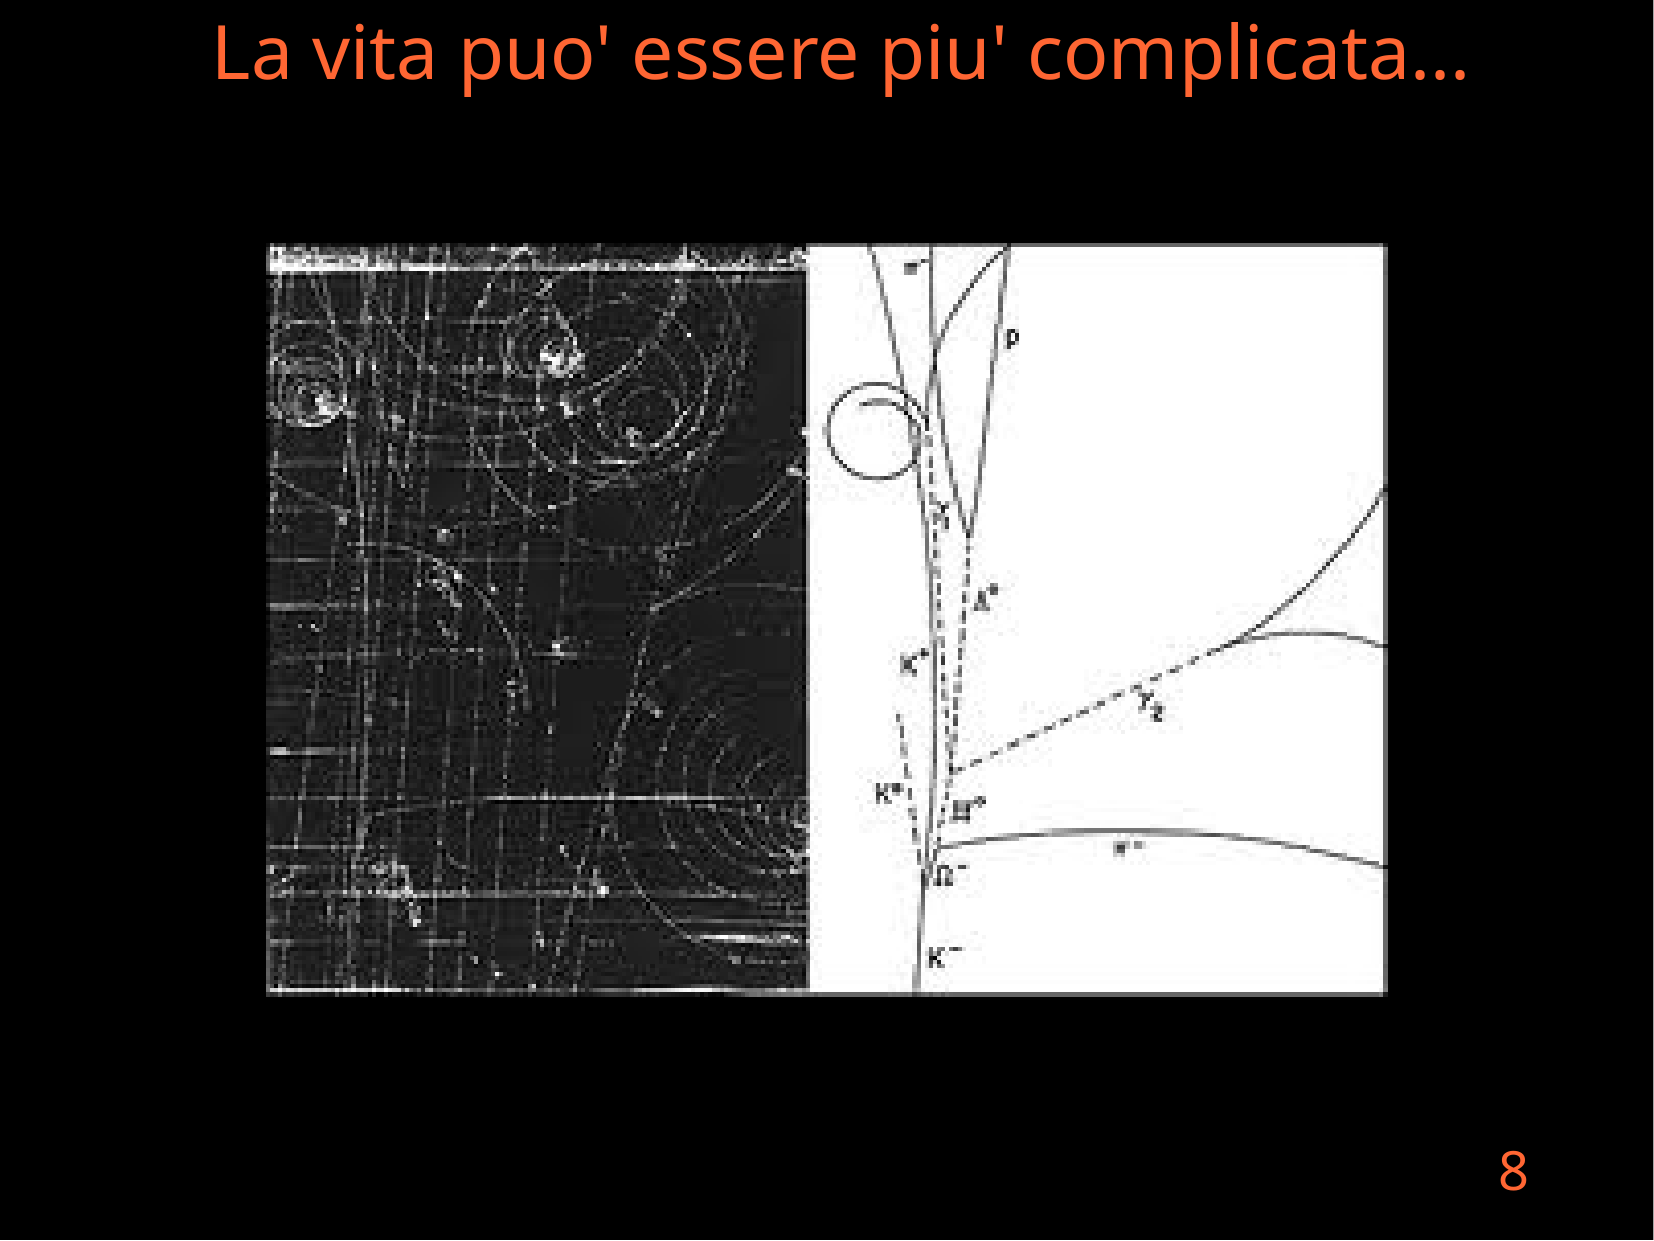

# La vita puo' essere piu' complicata...